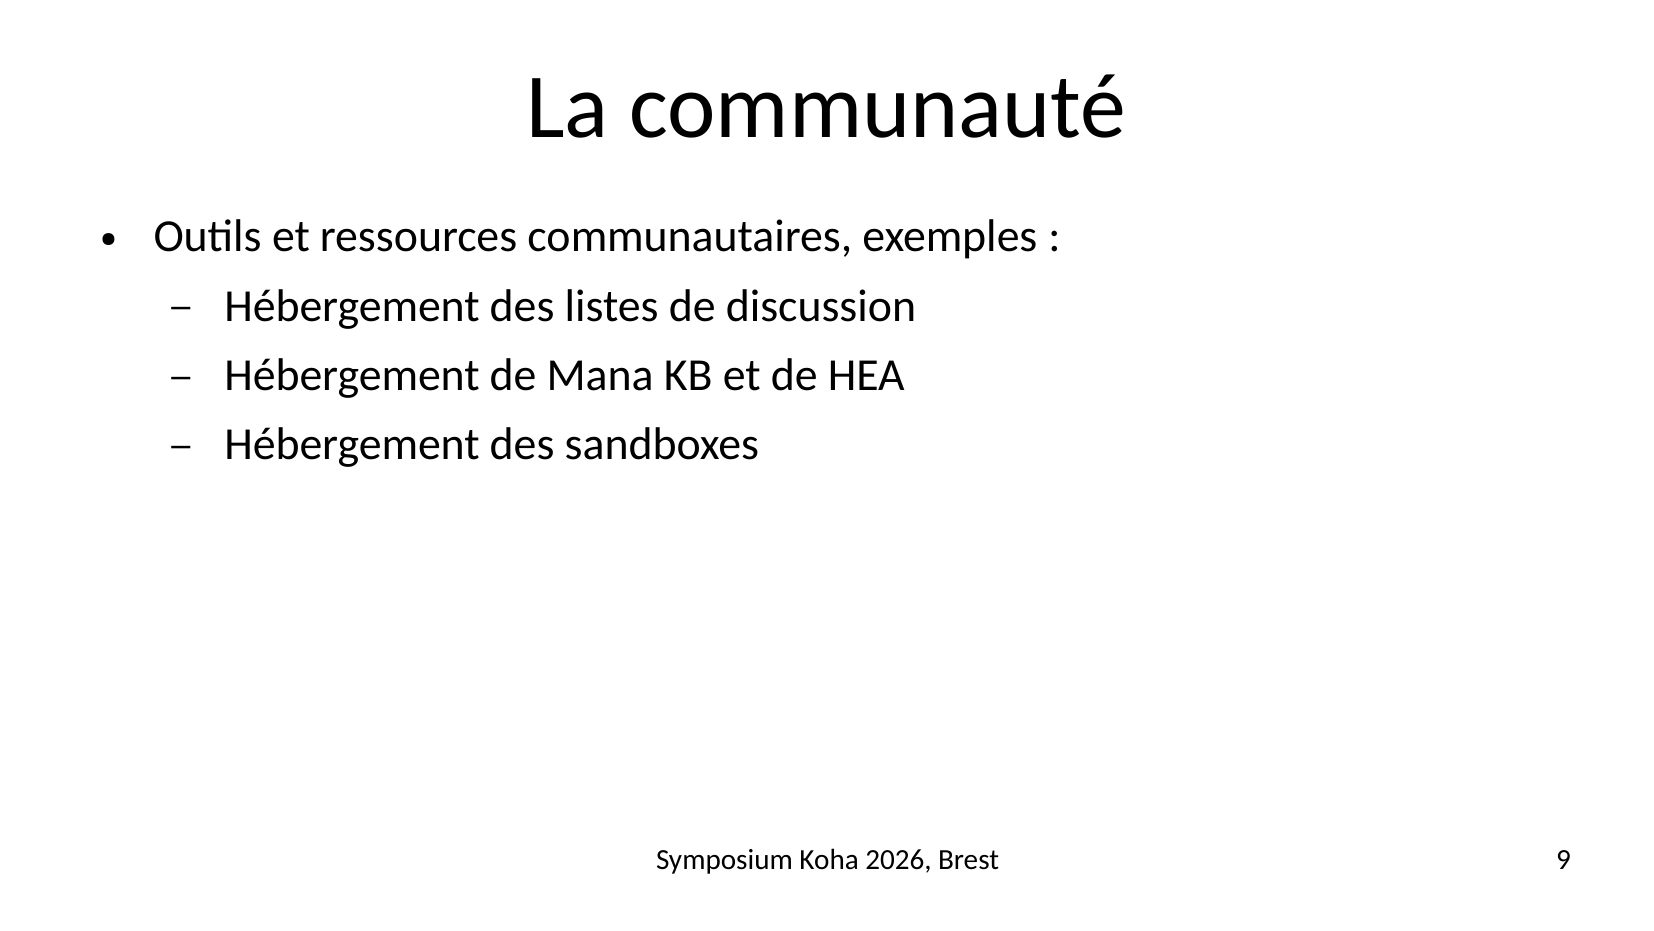

# La communauté
Outils et ressources communautaires, exemples :
Hébergement des listes de discussion
Hébergement de Mana KB et de HEA
Hébergement des sandboxes
Symposium Koha 2026, Brest
9